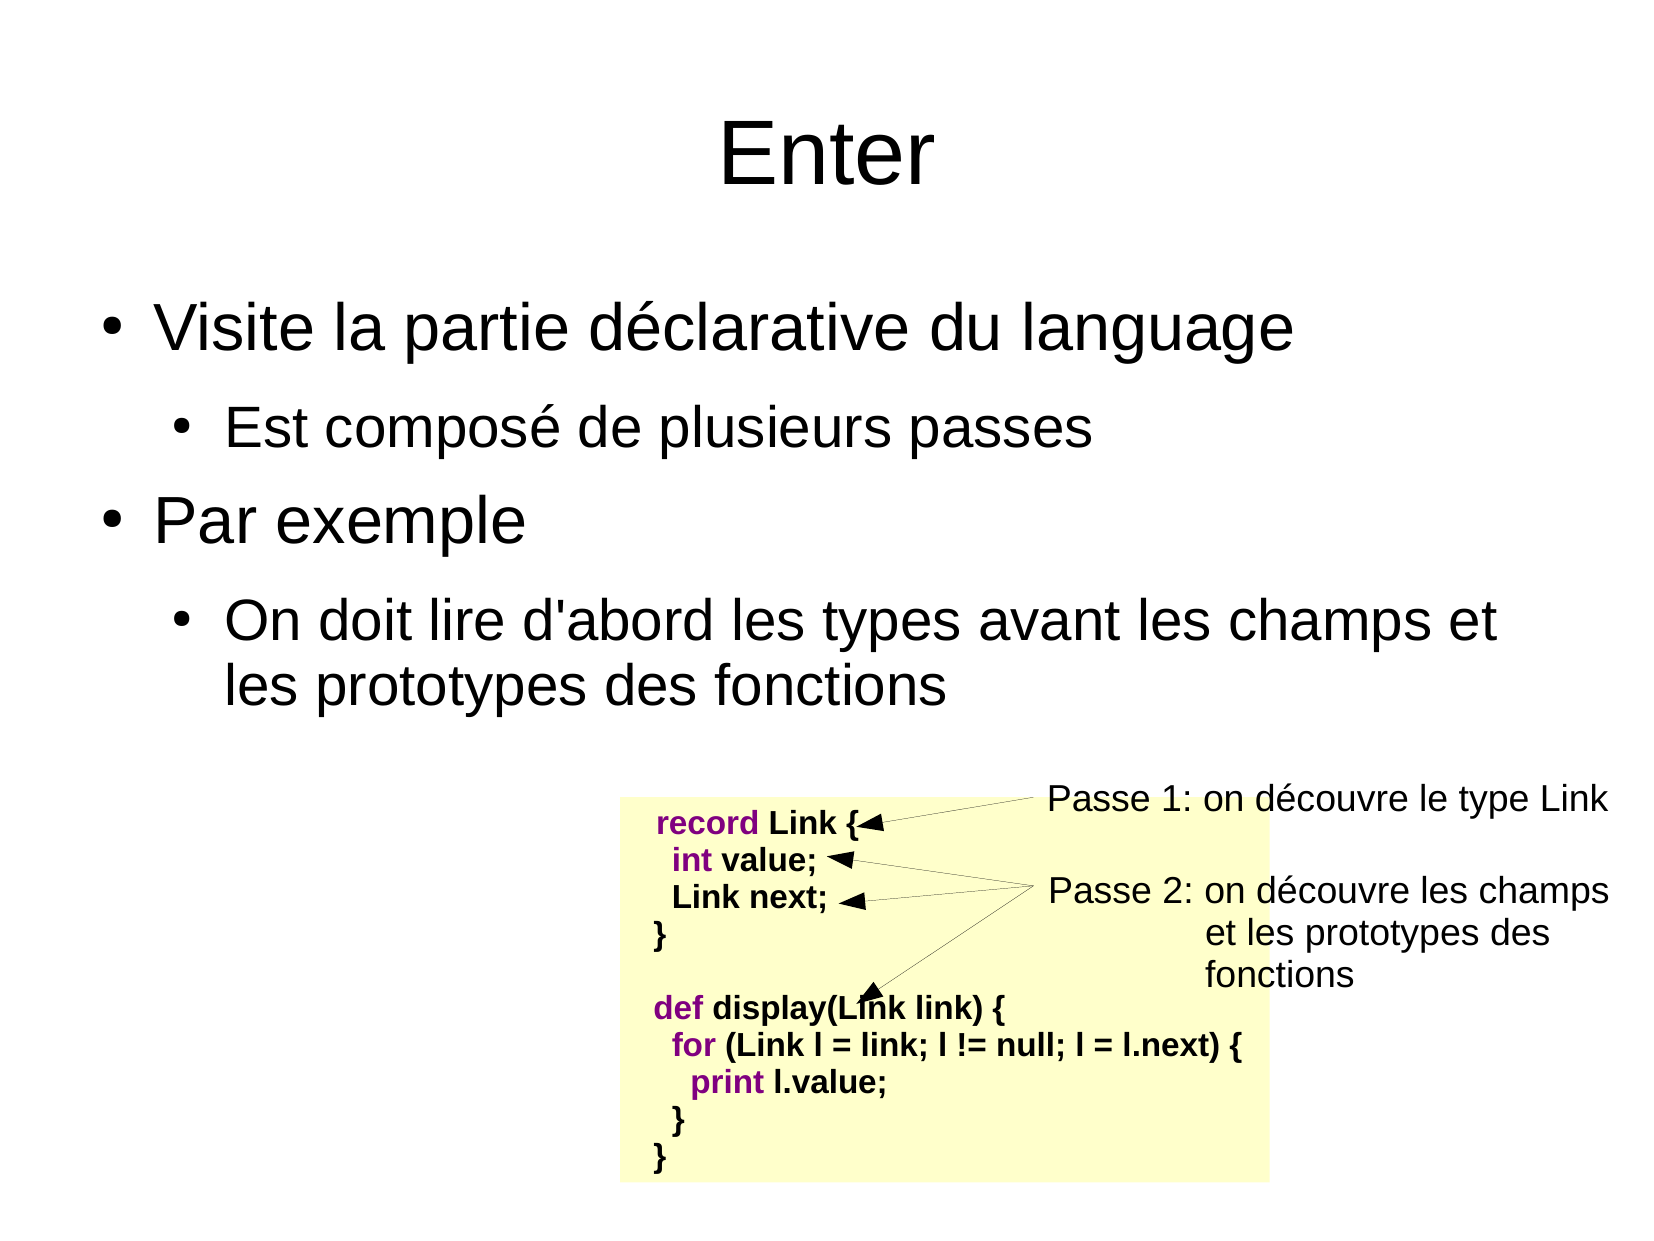

# Enter
Visite la partie déclarative du language
Est composé de plusieurs passes
Par exemple
On doit lire d'abord les types avant les champs et les prototypes des fonctions
Passe 1: on découvre le type Link
 record Link {
 int value;
 Link next;
 }
 def display(Link link) {
 for (Link l = link; l != null; l = l.next) {
 print l.value;
 }
 }
Passe 2: on découvre les champs
 et les prototypes des
 fonctions